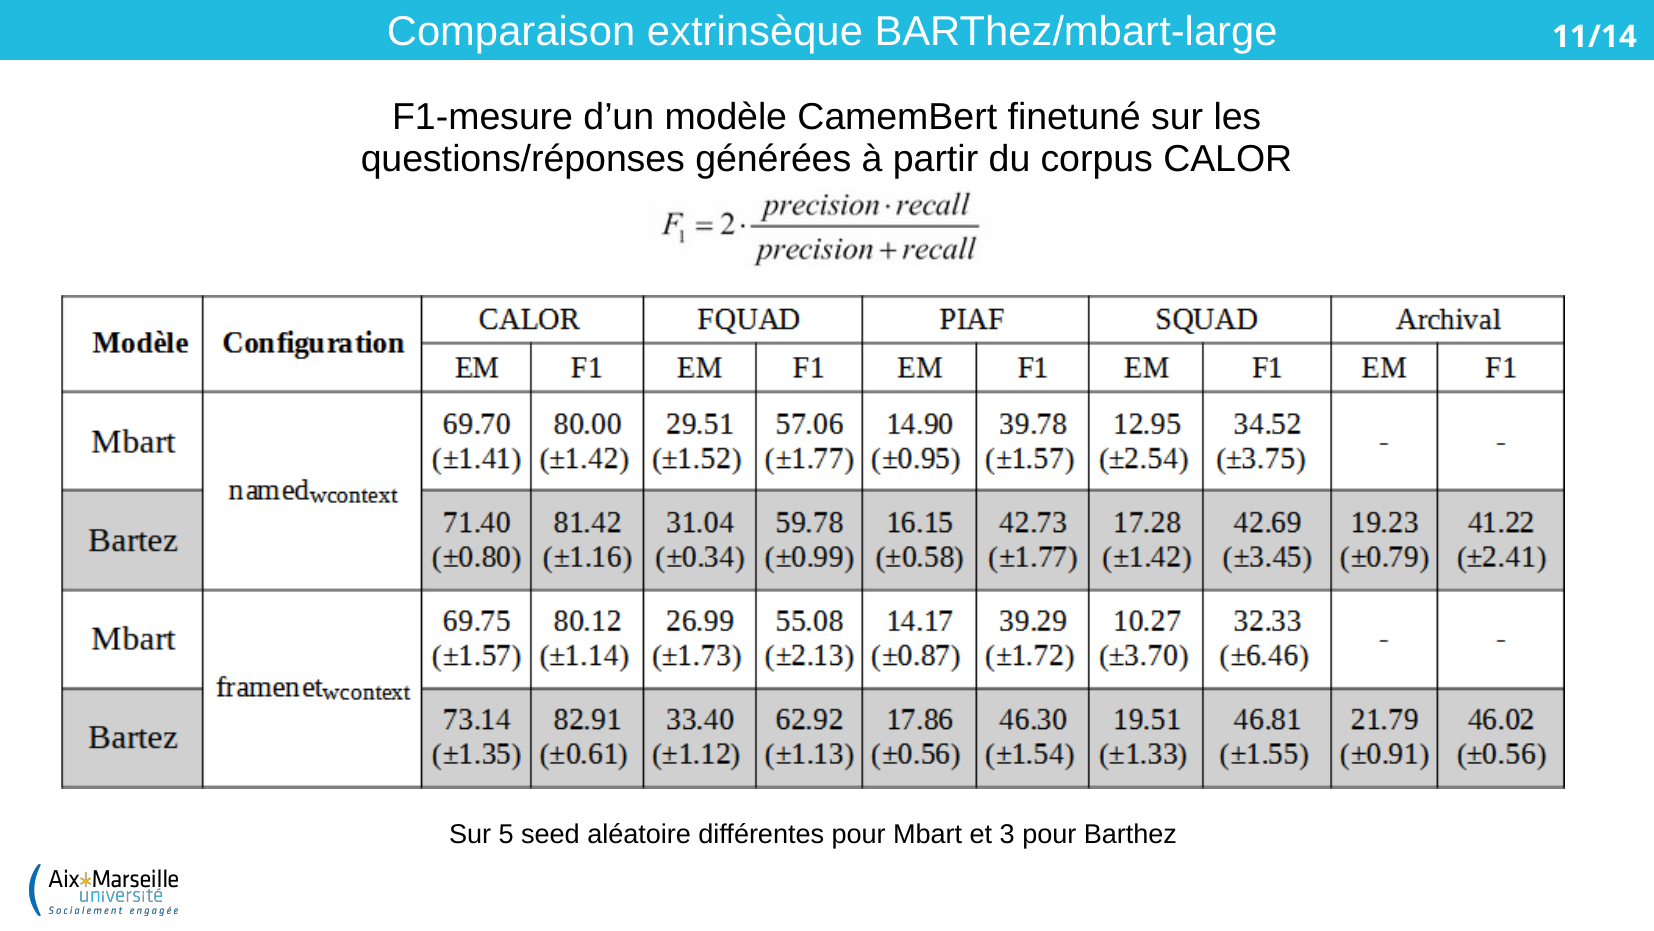

Comparaison extrinsèque BARThez/mbart-large
11/14
F1-mesure d’un modèle CamemBert finetuné sur les questions/réponses générées à partir du corpus CALOR
Sur 5 seed aléatoire différentes pour Mbart et 3 pour Barthez